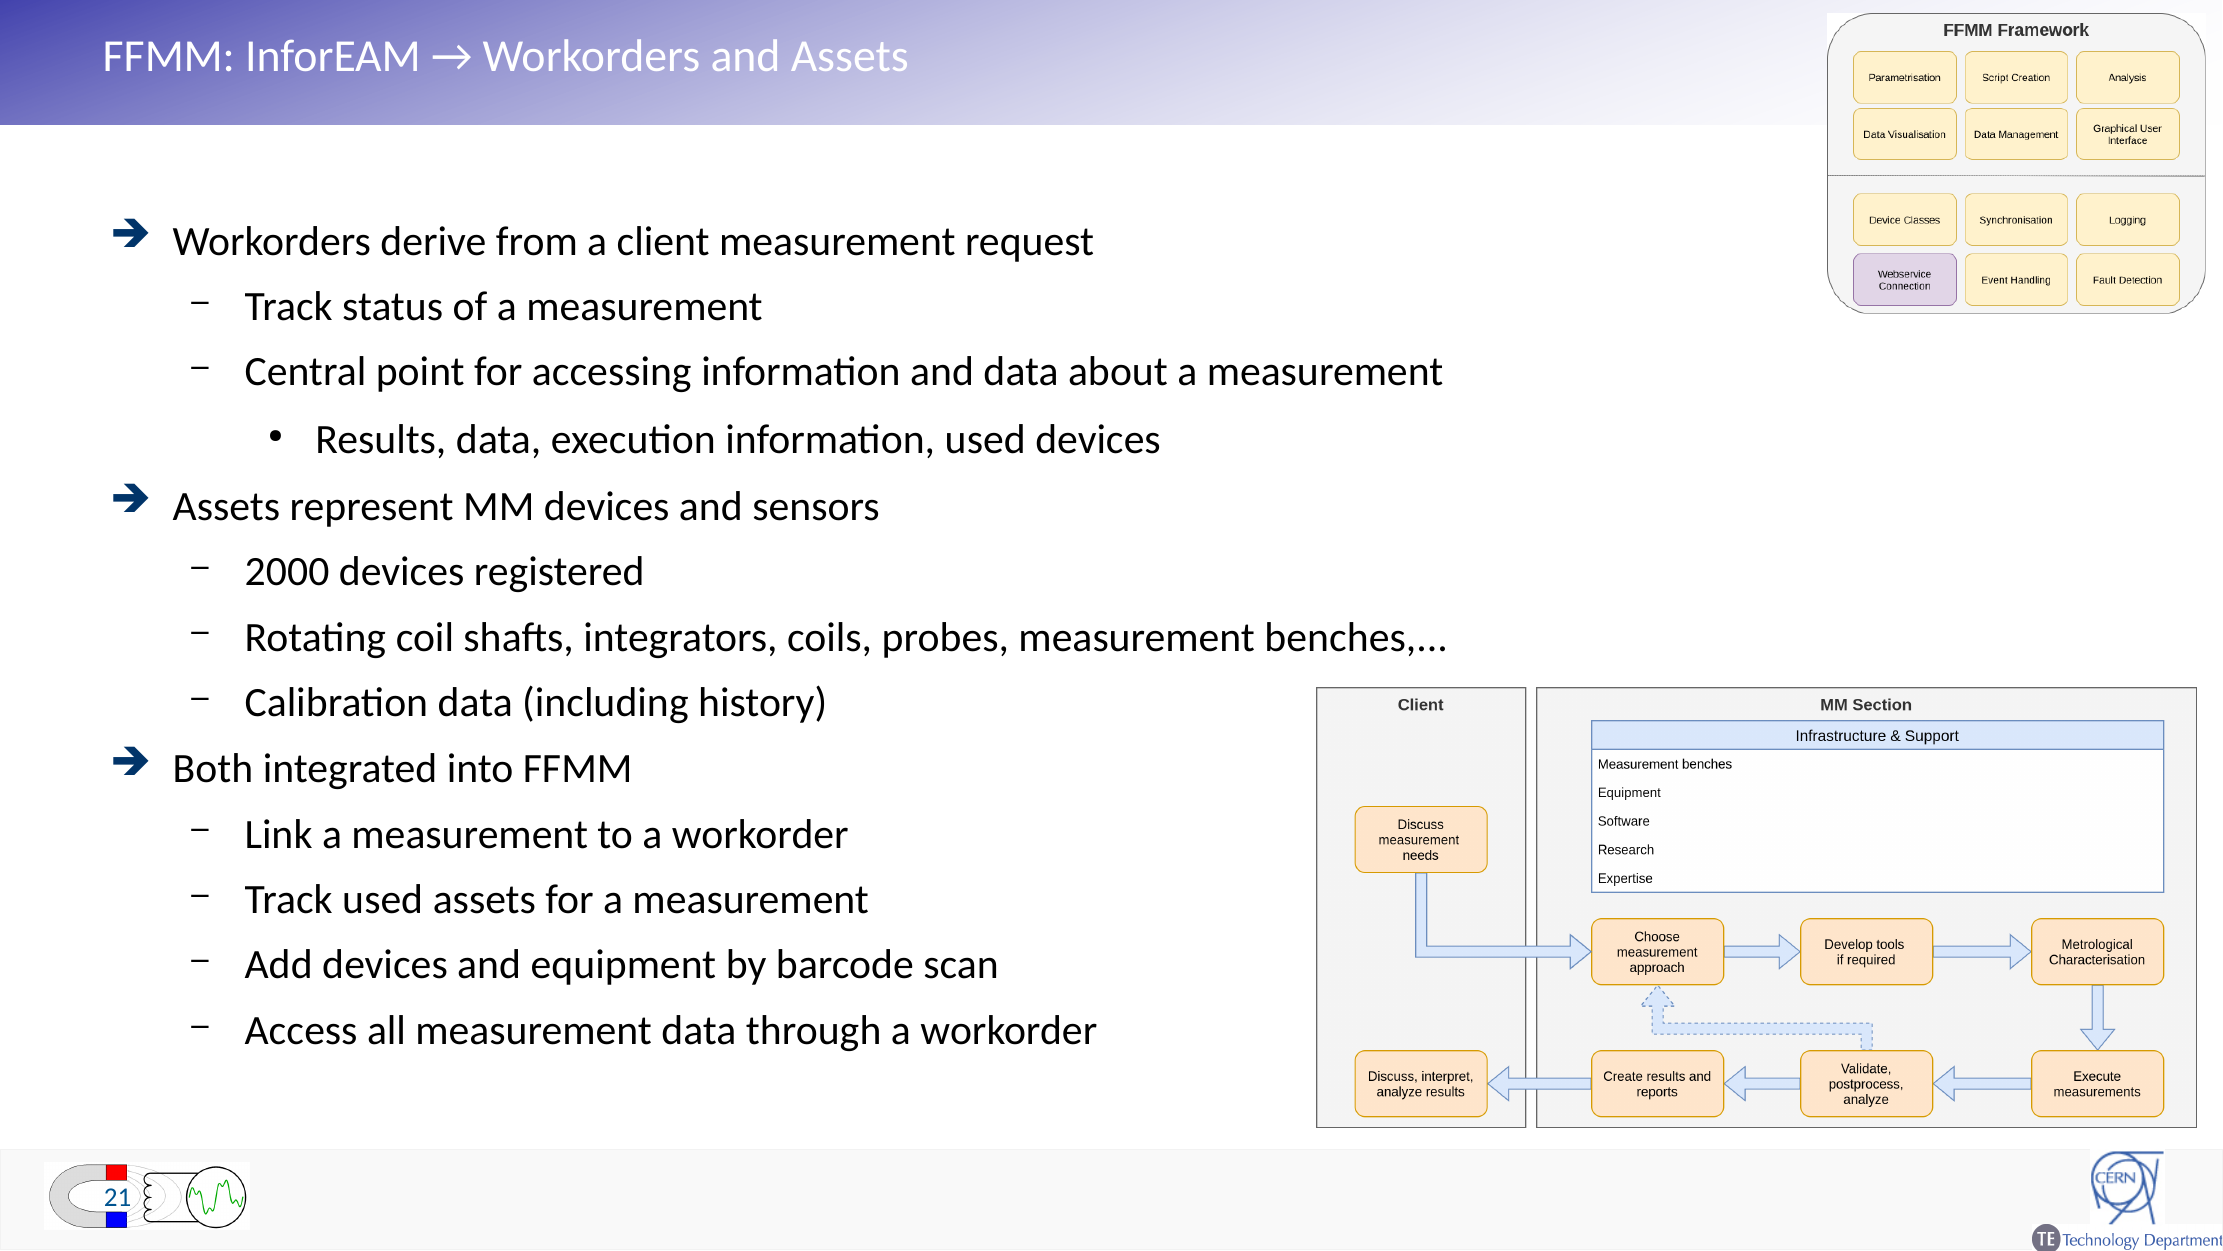

# FFMM: InforEAM → Workorders and Assets
Workorders derive from a client measurement request
Track status of a measurement
Central point for accessing information and data about a measurement
Results, data, execution information, used devices
Assets represent MM devices and sensors
2000 devices registered
Rotating coil shafts, integrators, coils, probes, measurement benches,...
Calibration data (including history)
Both integrated into FFMM
Link a measurement to a workorder
Track used assets for a measurement
Add devices and equipment by barcode scan
Access all measurement data through a workorder